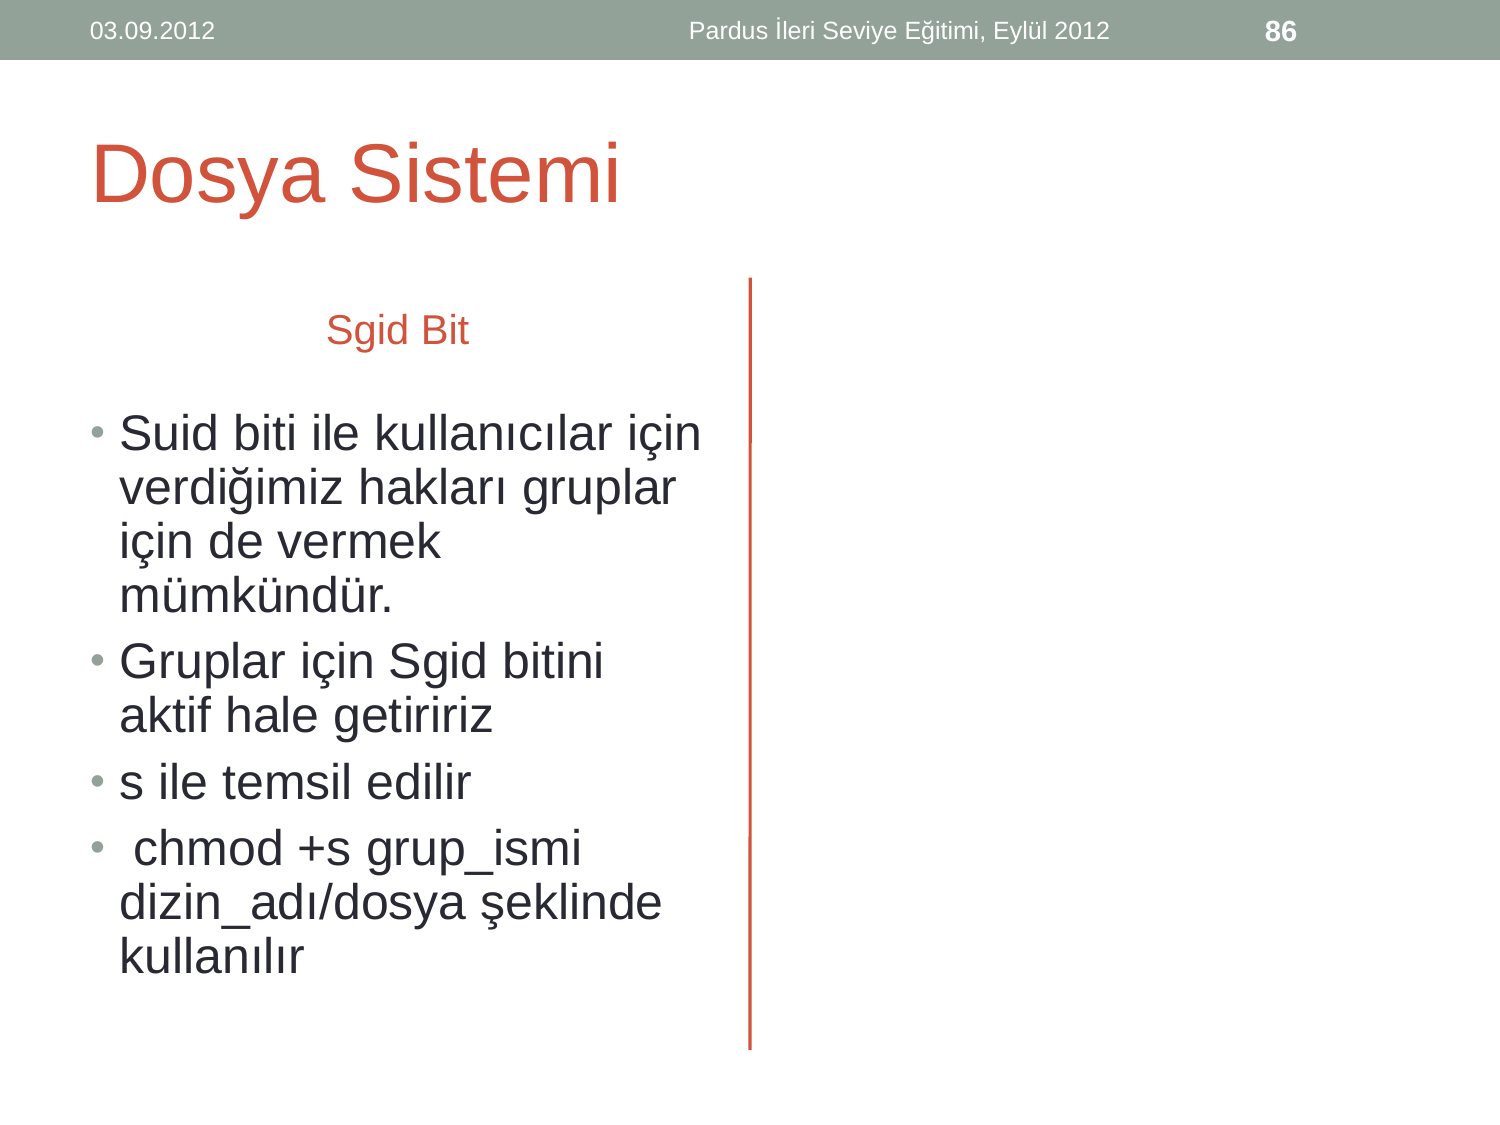

03.09.2012
Pardus İleri Seviye Eğitimi, Eylül 2012
# Dosya Sistemi
Sgid Bit
Suid biti ile kullanıcılar için verdiğimiz hakları gruplar için de vermek mümkündür.
Gruplar için Sgid bitini aktif hale getiririz
s ile temsil edilir
 chmod +s grup_ismi dizin_adı/dosya şeklinde kullanılır